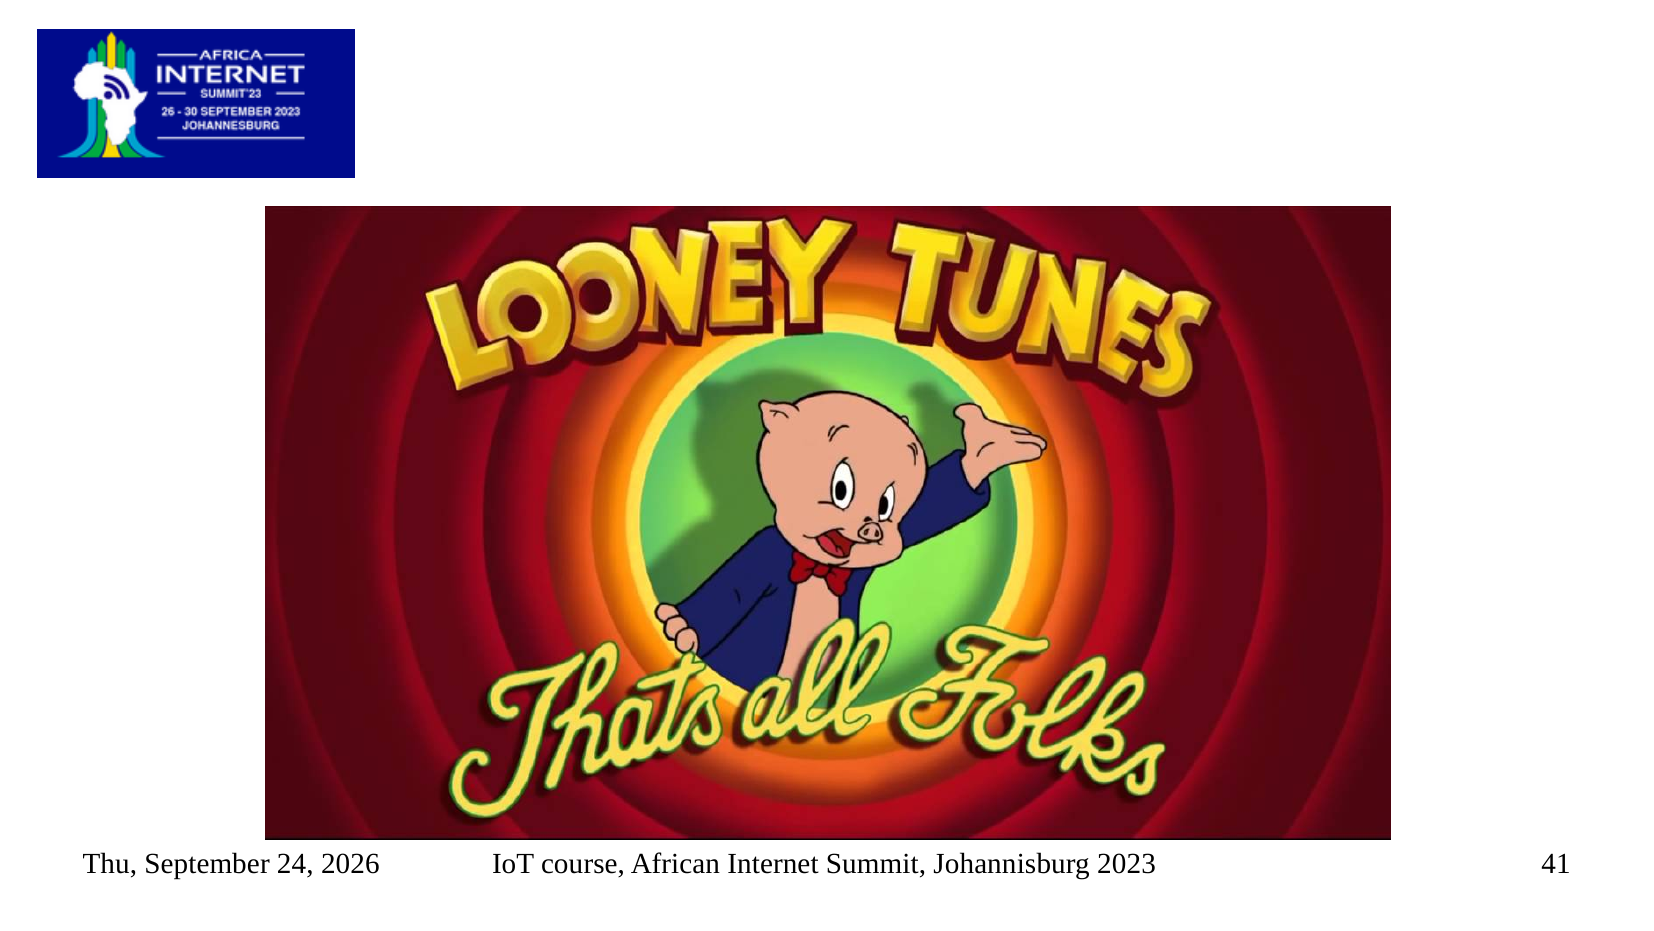

#
IoT course, African Internet Summit, Johannisburg 2023
41